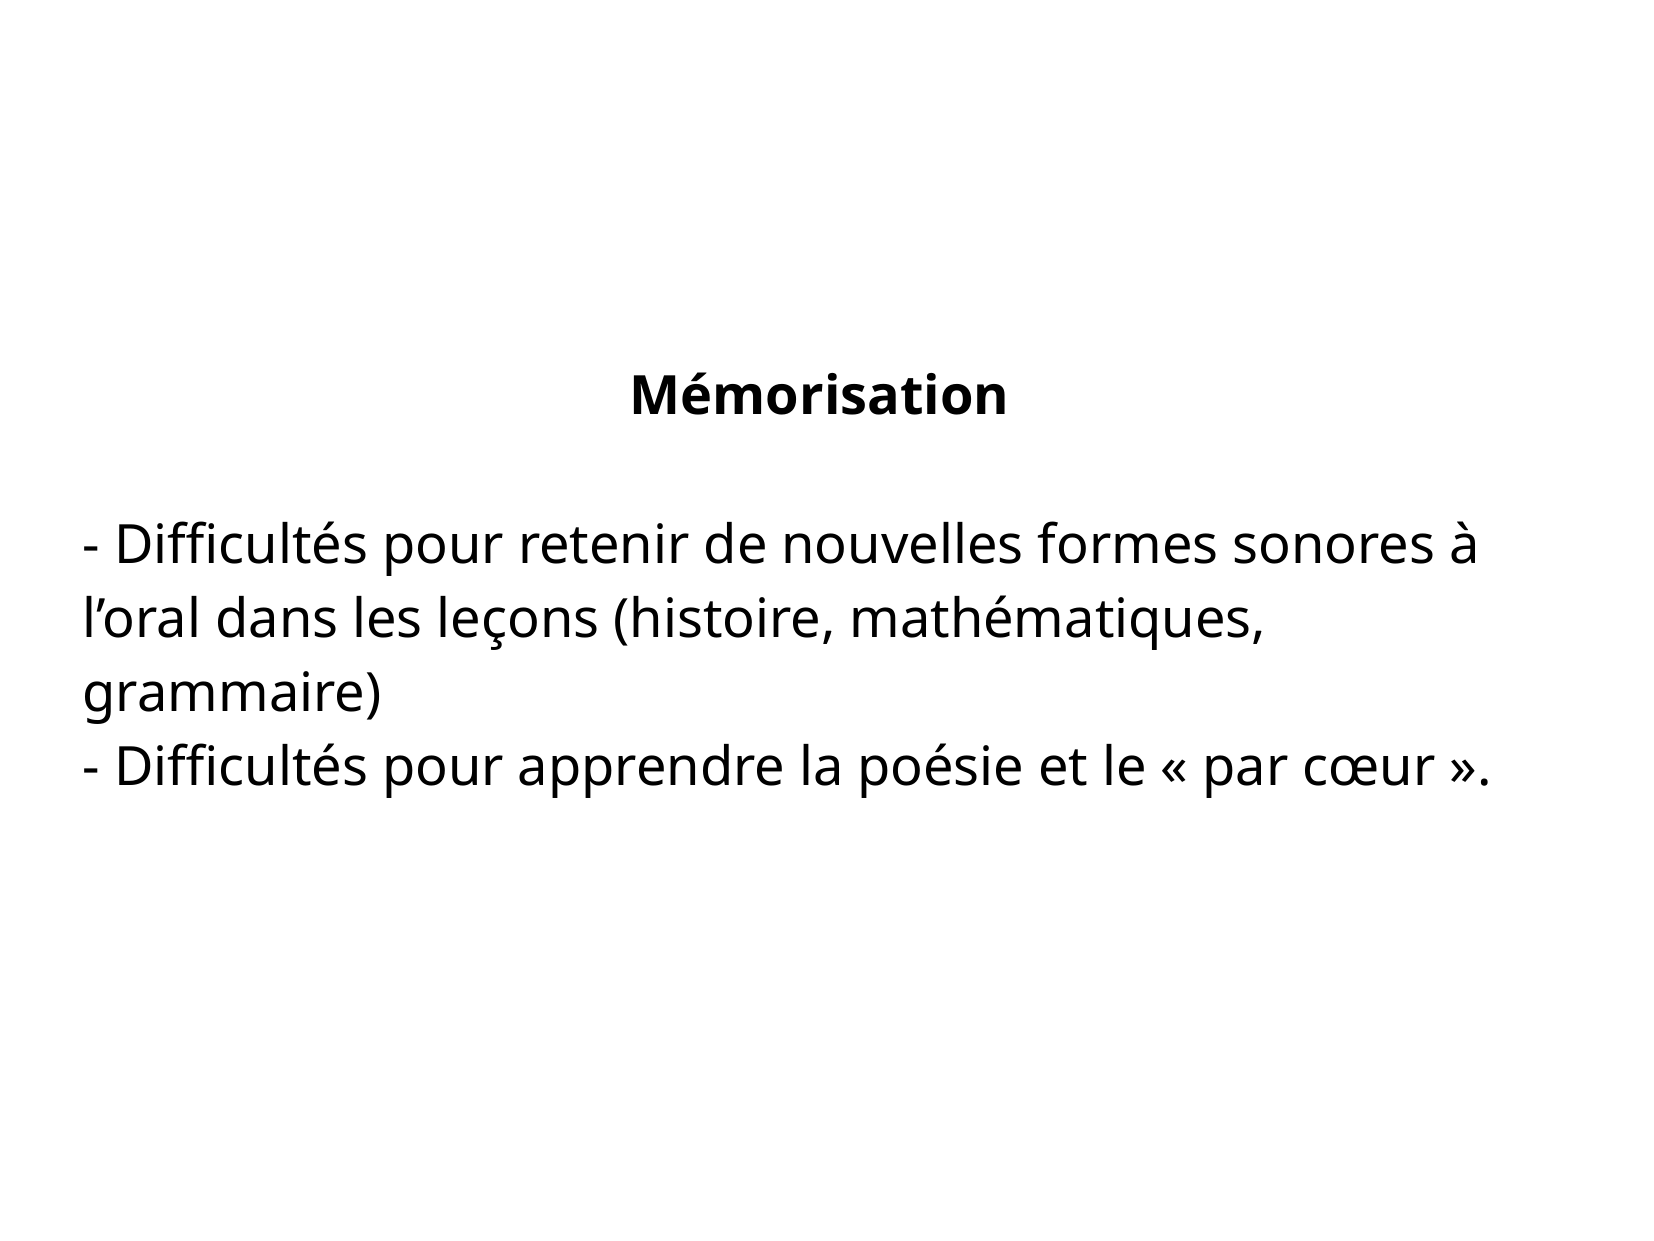

# Mémorisation
- Difficultés pour retenir de nouvelles formes sonores à l’oral dans les leçons (histoire, mathématiques, grammaire)
- Difficultés pour apprendre la poésie et le « par cœur ».